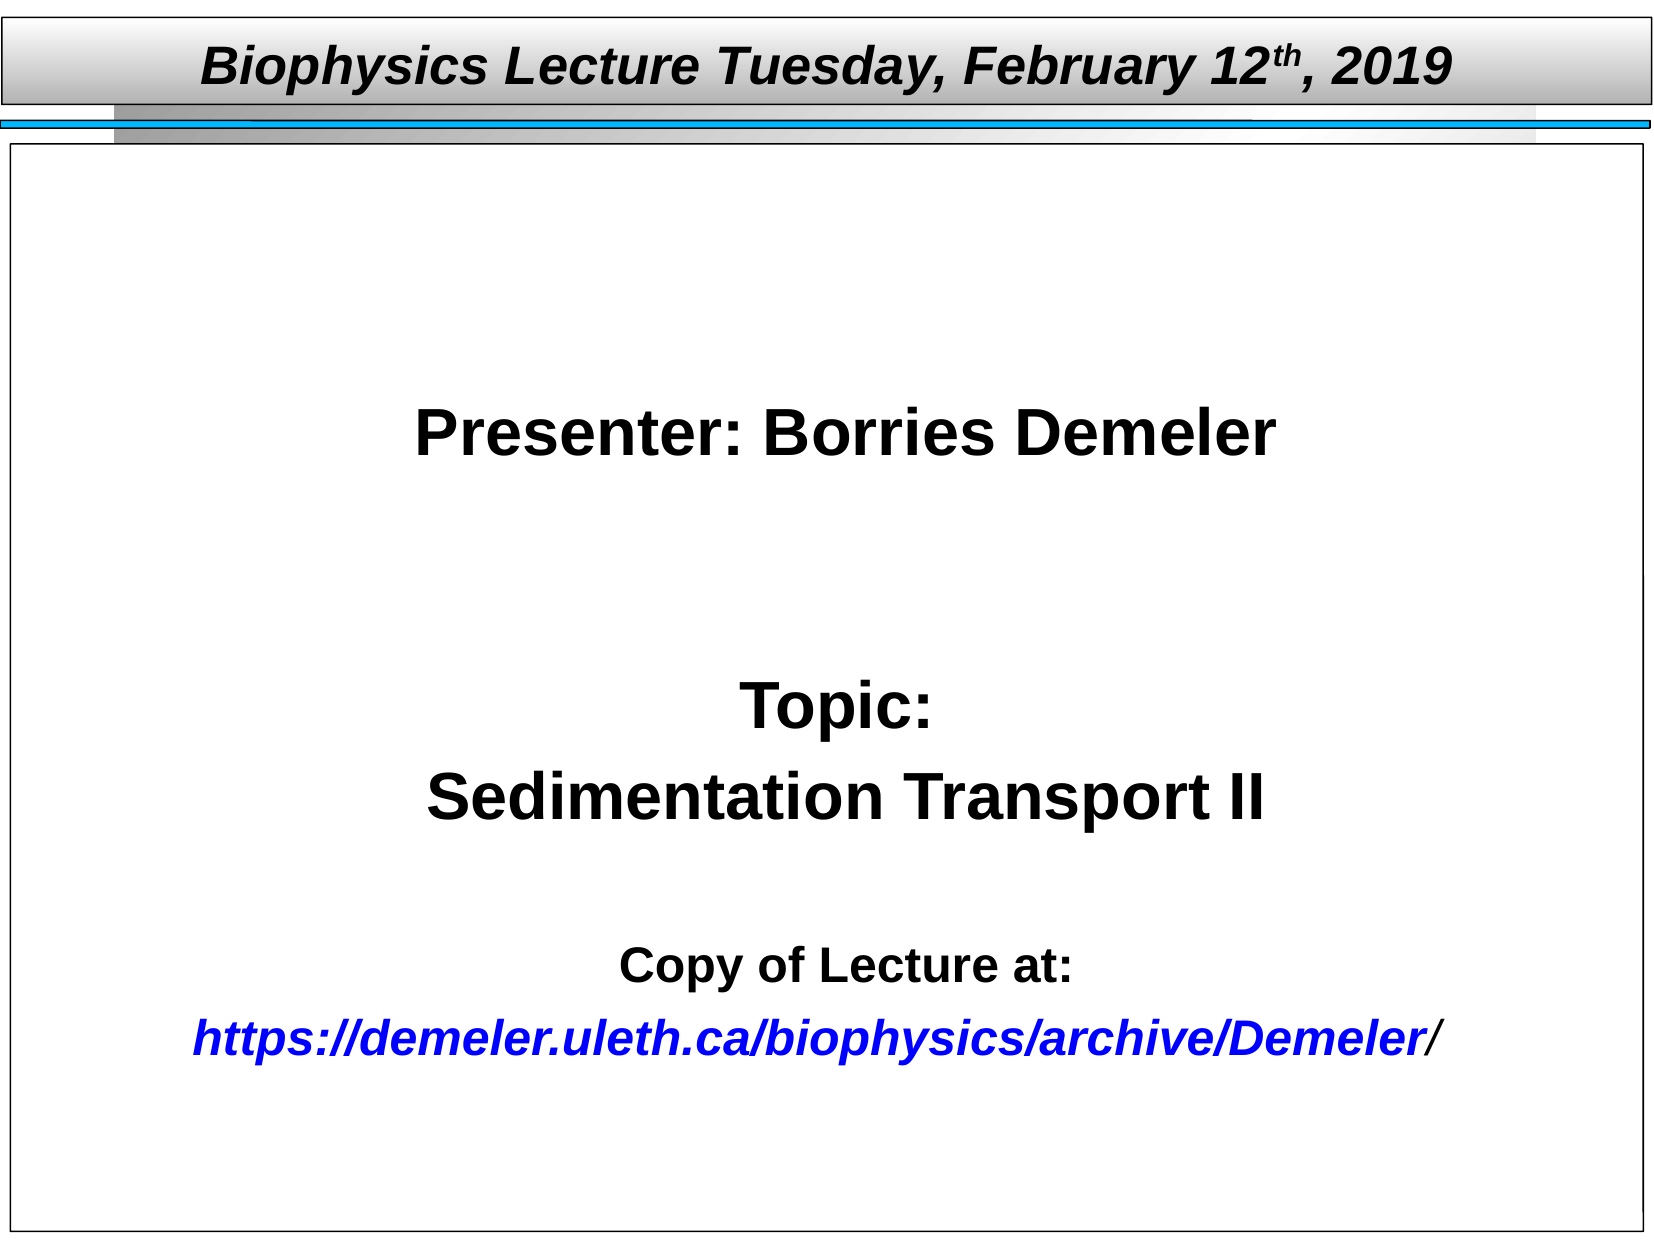

Biophysics Lecture Tuesday, February 12th, 2019
Presenter: Borries Demeler
Topic:
Sedimentation Transport II
Copy of Lecture at:
https://demeler.uleth.ca/biophysics/archive/Demeler/